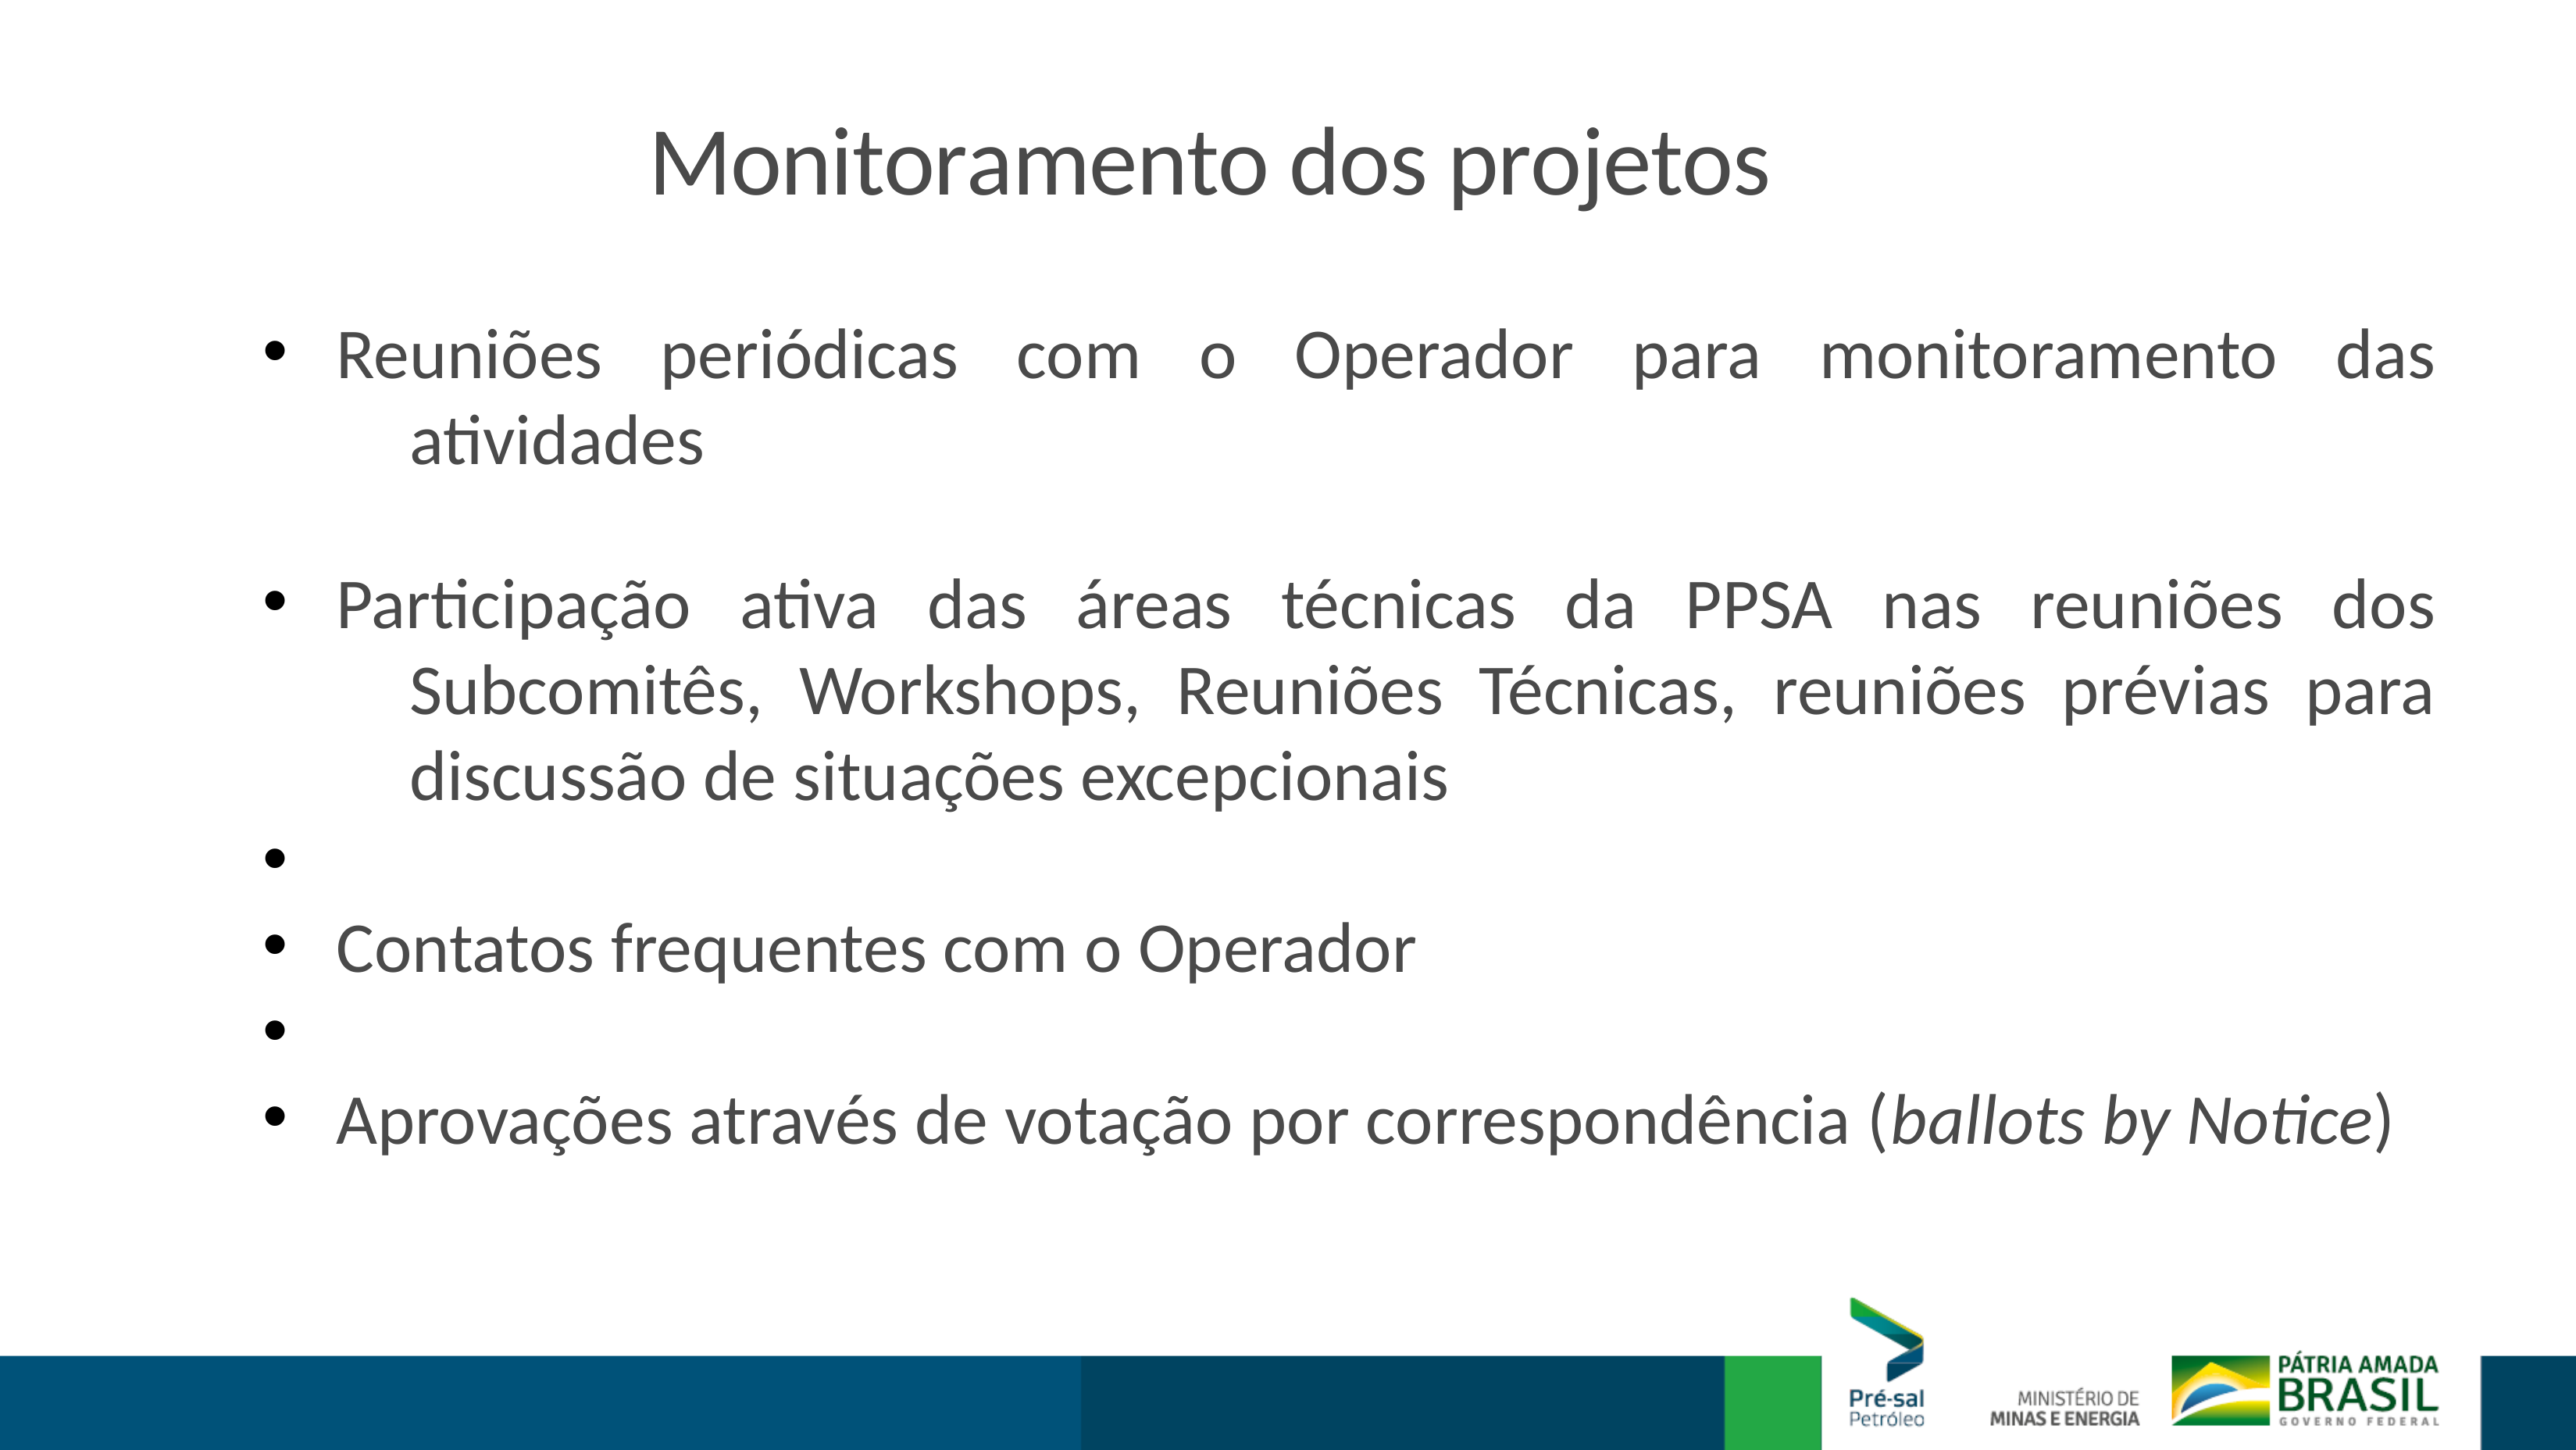

# Monitoramento dos projetos
Reuniões periódicas com o Operador para monitoramento das atividades
Participação ativa das áreas técnicas da PPSA nas reuniões dos Subcomitês, Workshops, Reuniões Técnicas, reuniões prévias para discussão de situações excepcionais
Contatos frequentes com o Operador
Aprovações através de votação por correspondência (ballots by Notice)